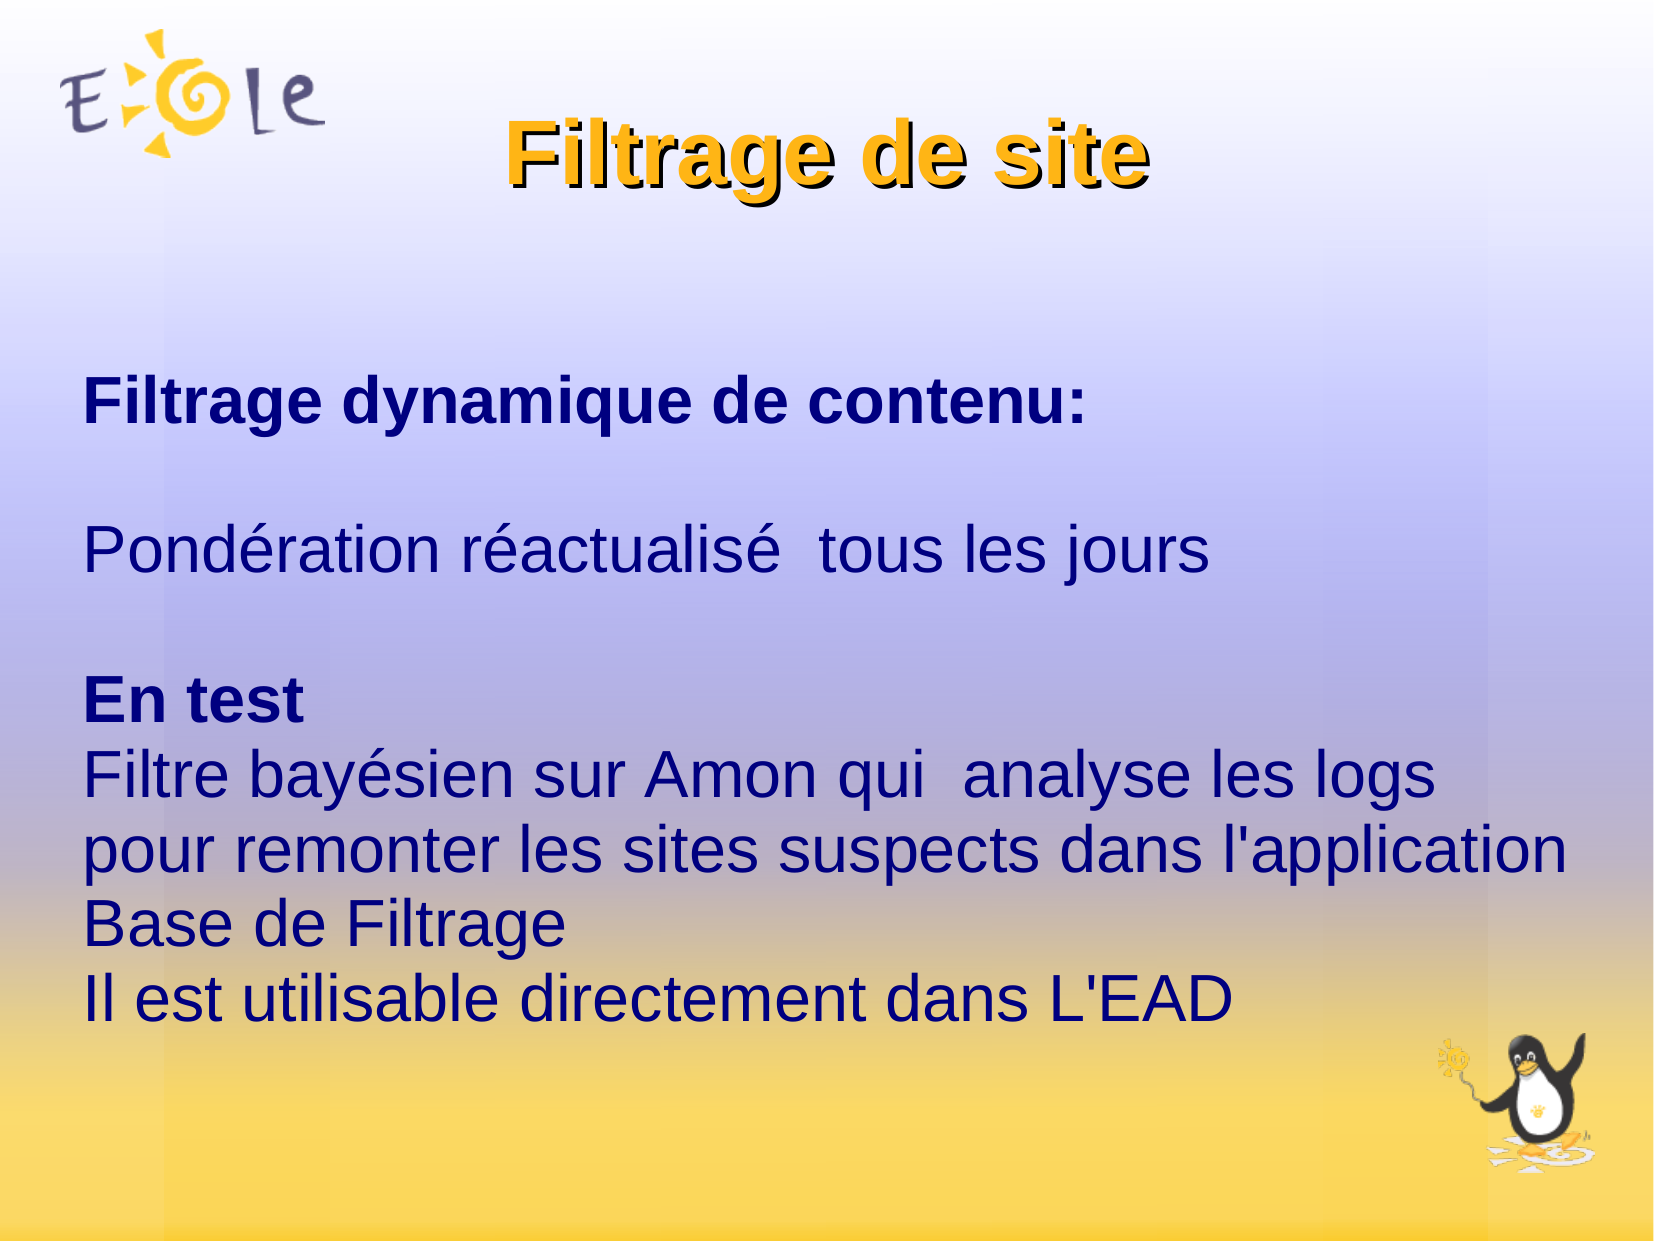

# Filtrage de site
Filtrage dynamique de contenu:
Pondération réactualisé tous les jours
En test
Filtre bayésien sur Amon qui analyse les logs
pour remonter les sites suspects dans l'application
Base de Filtrage
Il est utilisable directement dans L'EAD